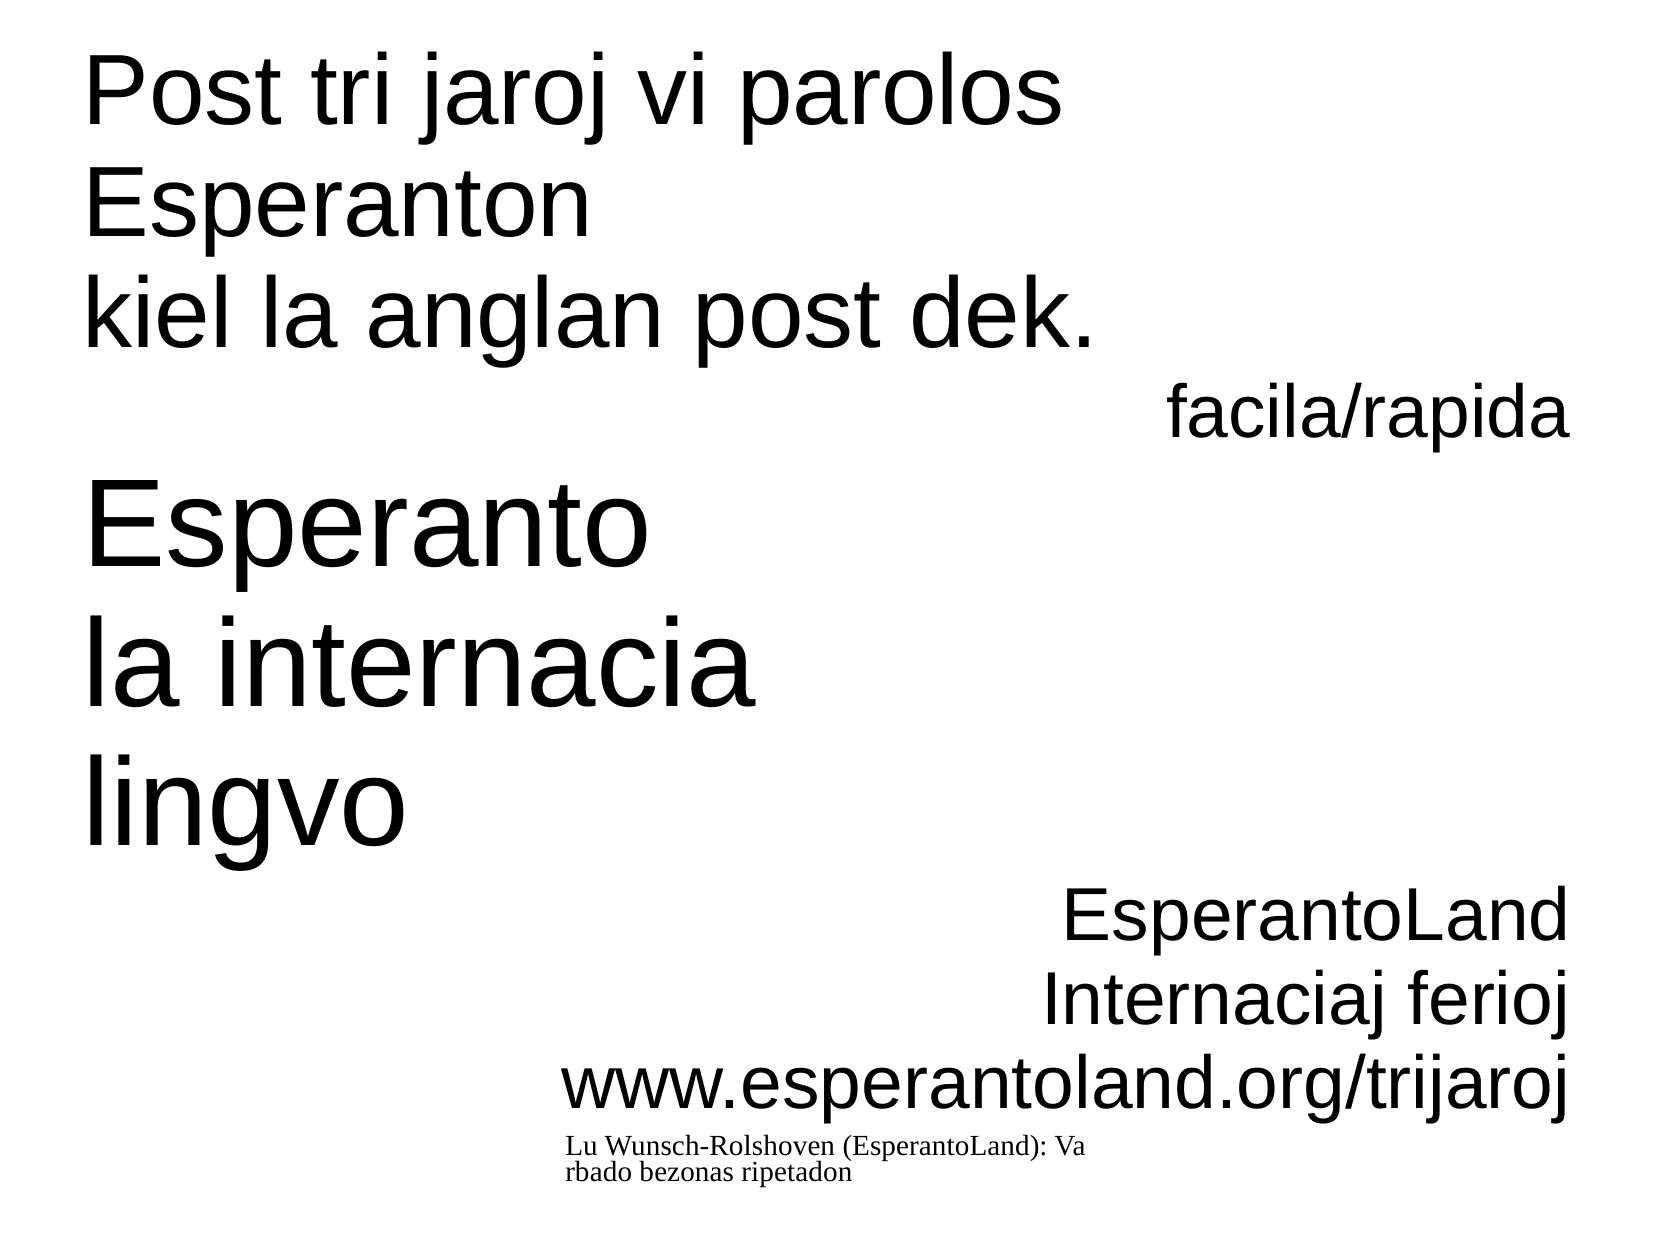

# Post tri jaroj vi parolos Esperanton kiel la anglan post dek.
facila/rapida
Esperanto
la internacia
lingvo
EsperantoLand
Internaciaj ferioj
www.esperantoland.org/trijaroj
Lu Wunsch-Rolshoven (EsperantoLand): Varbado bezonas ripetadon